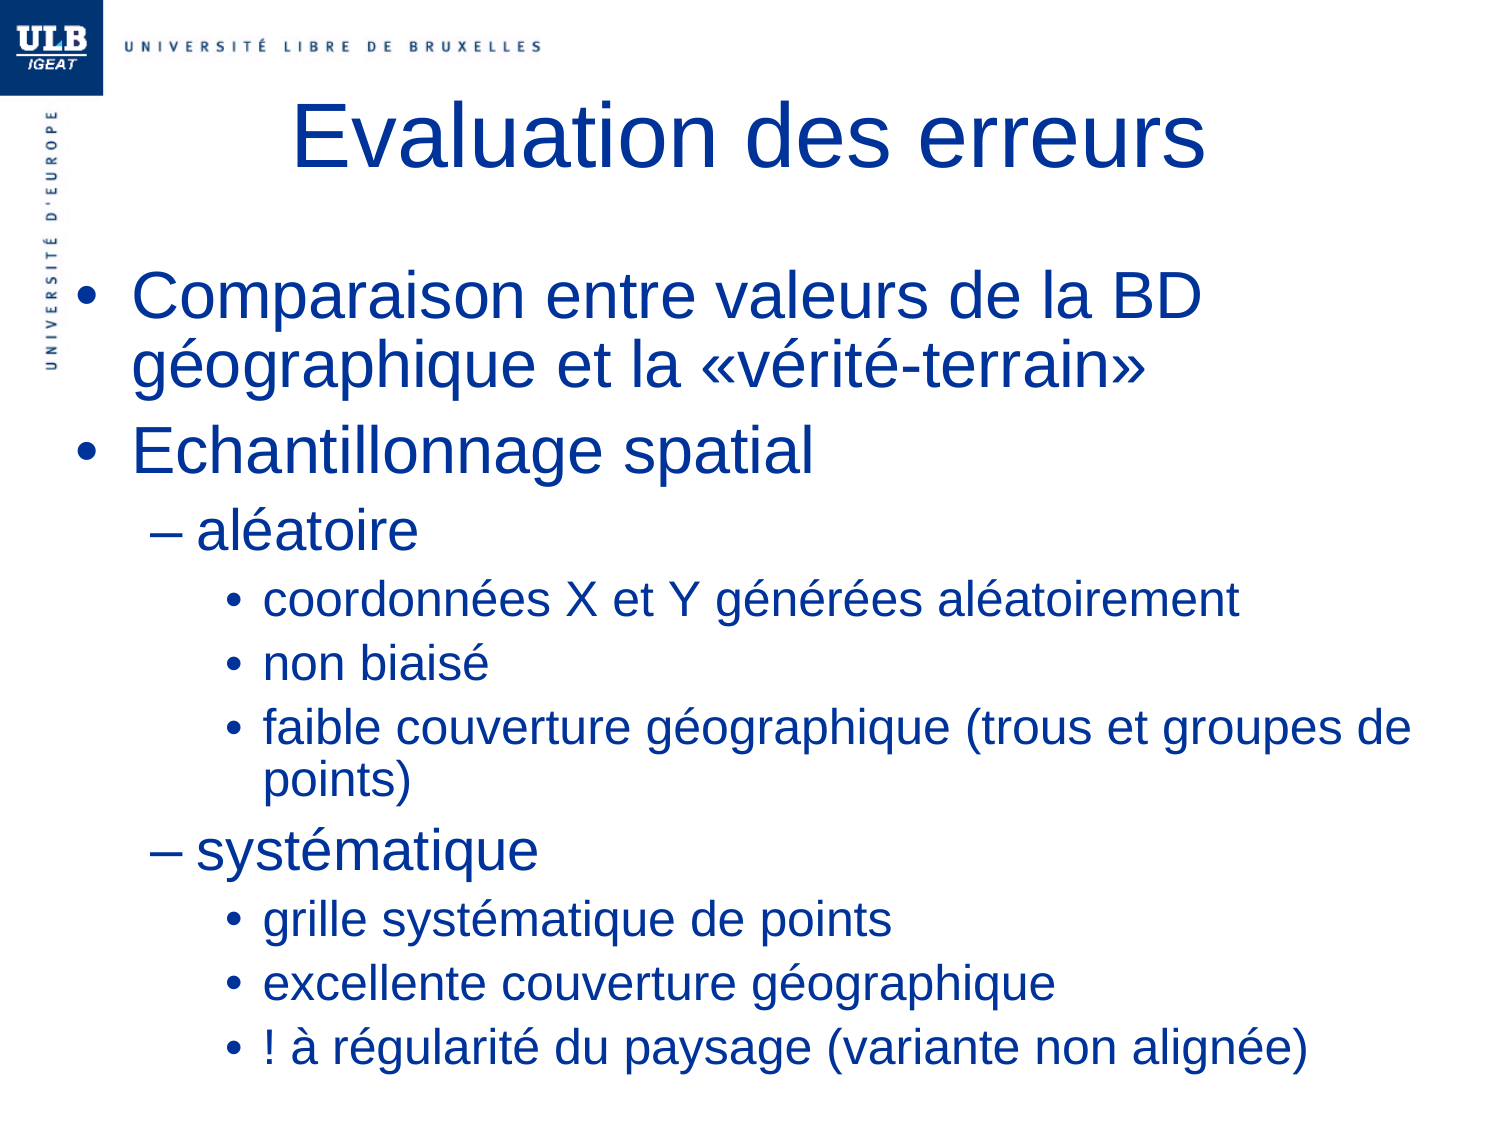

# Evaluation des erreurs
Comparaison entre valeurs de la BD géographique et la «vérité-terrain»
Echantillonnage spatial
aléatoire
coordonnées X et Y générées aléatoirement
non biaisé
faible couverture géographique (trous et groupes de points)
systématique
grille systématique de points
excellente couverture géographique
! à régularité du paysage (variante non alignée)